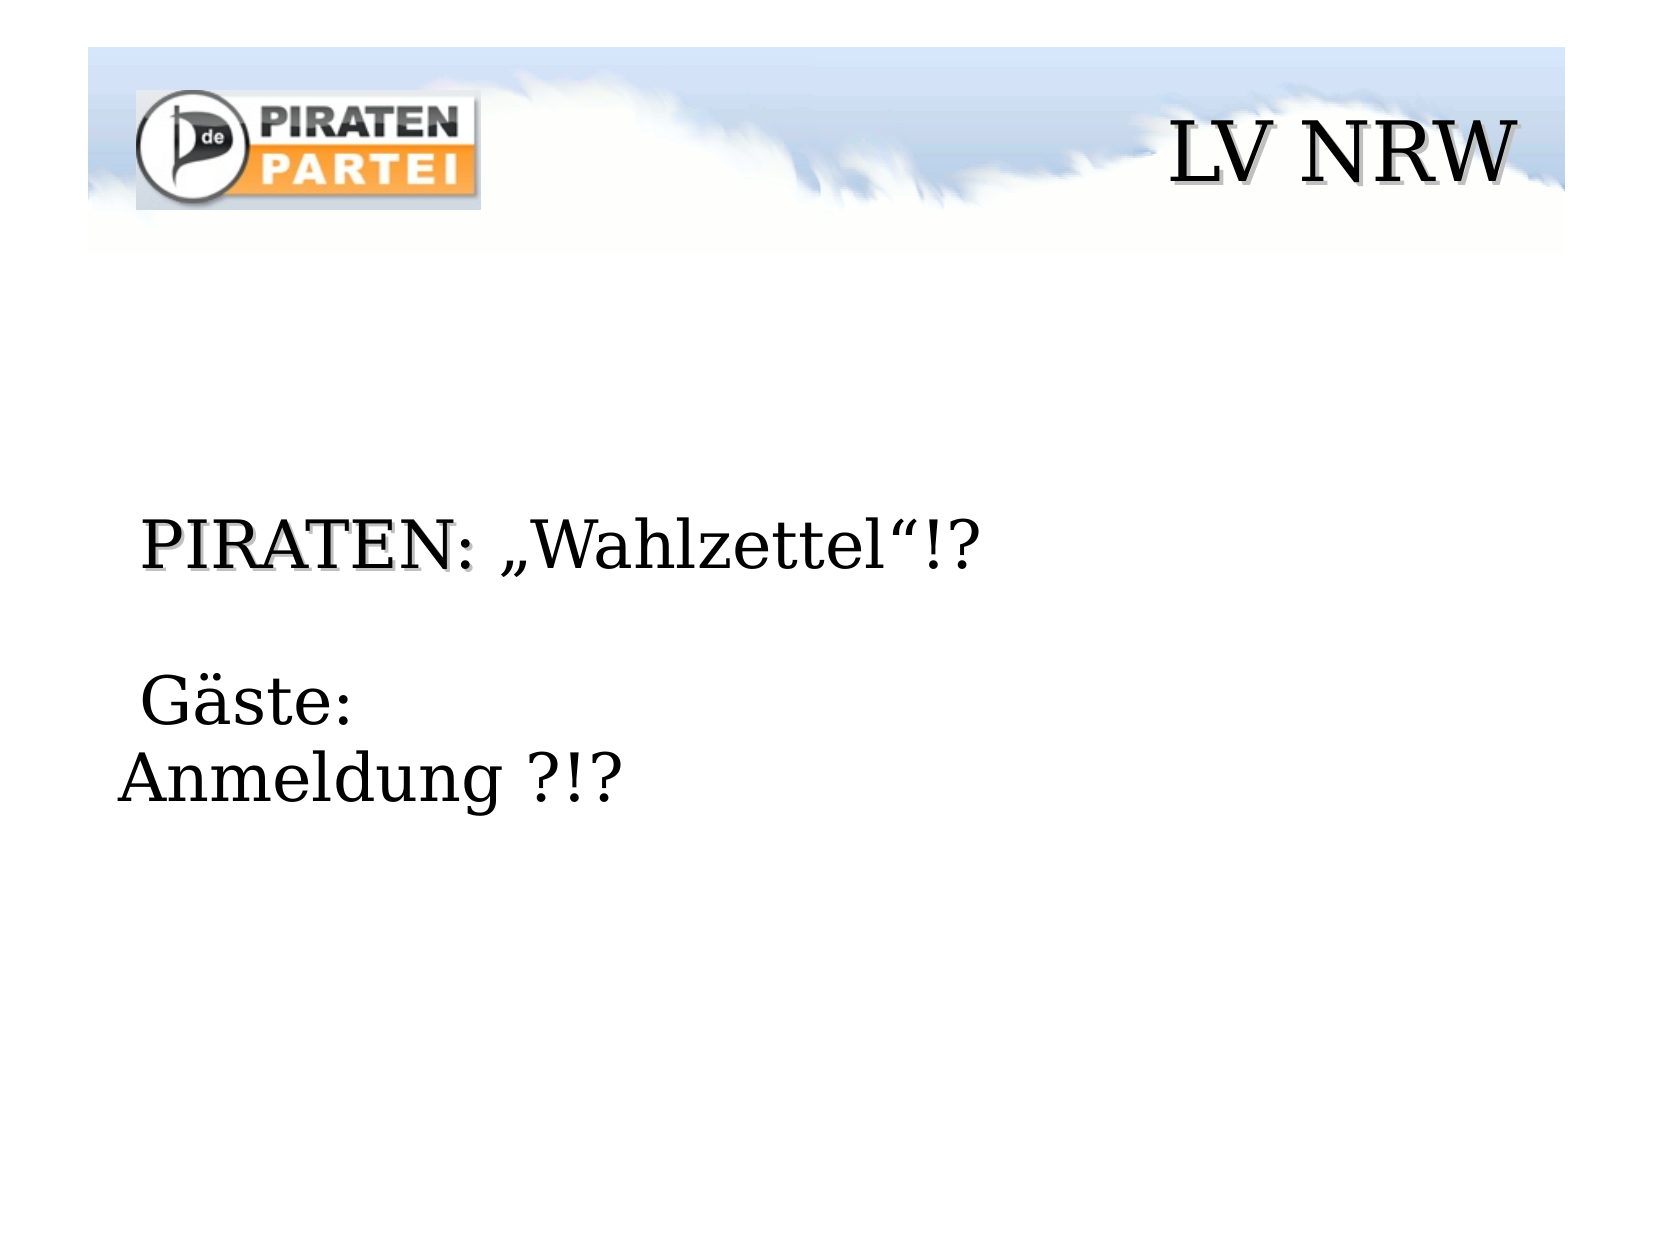

# LV NRW
 PIRATEN: „Wahlzettel“!?
 Gäste:
Anmeldung ?!?